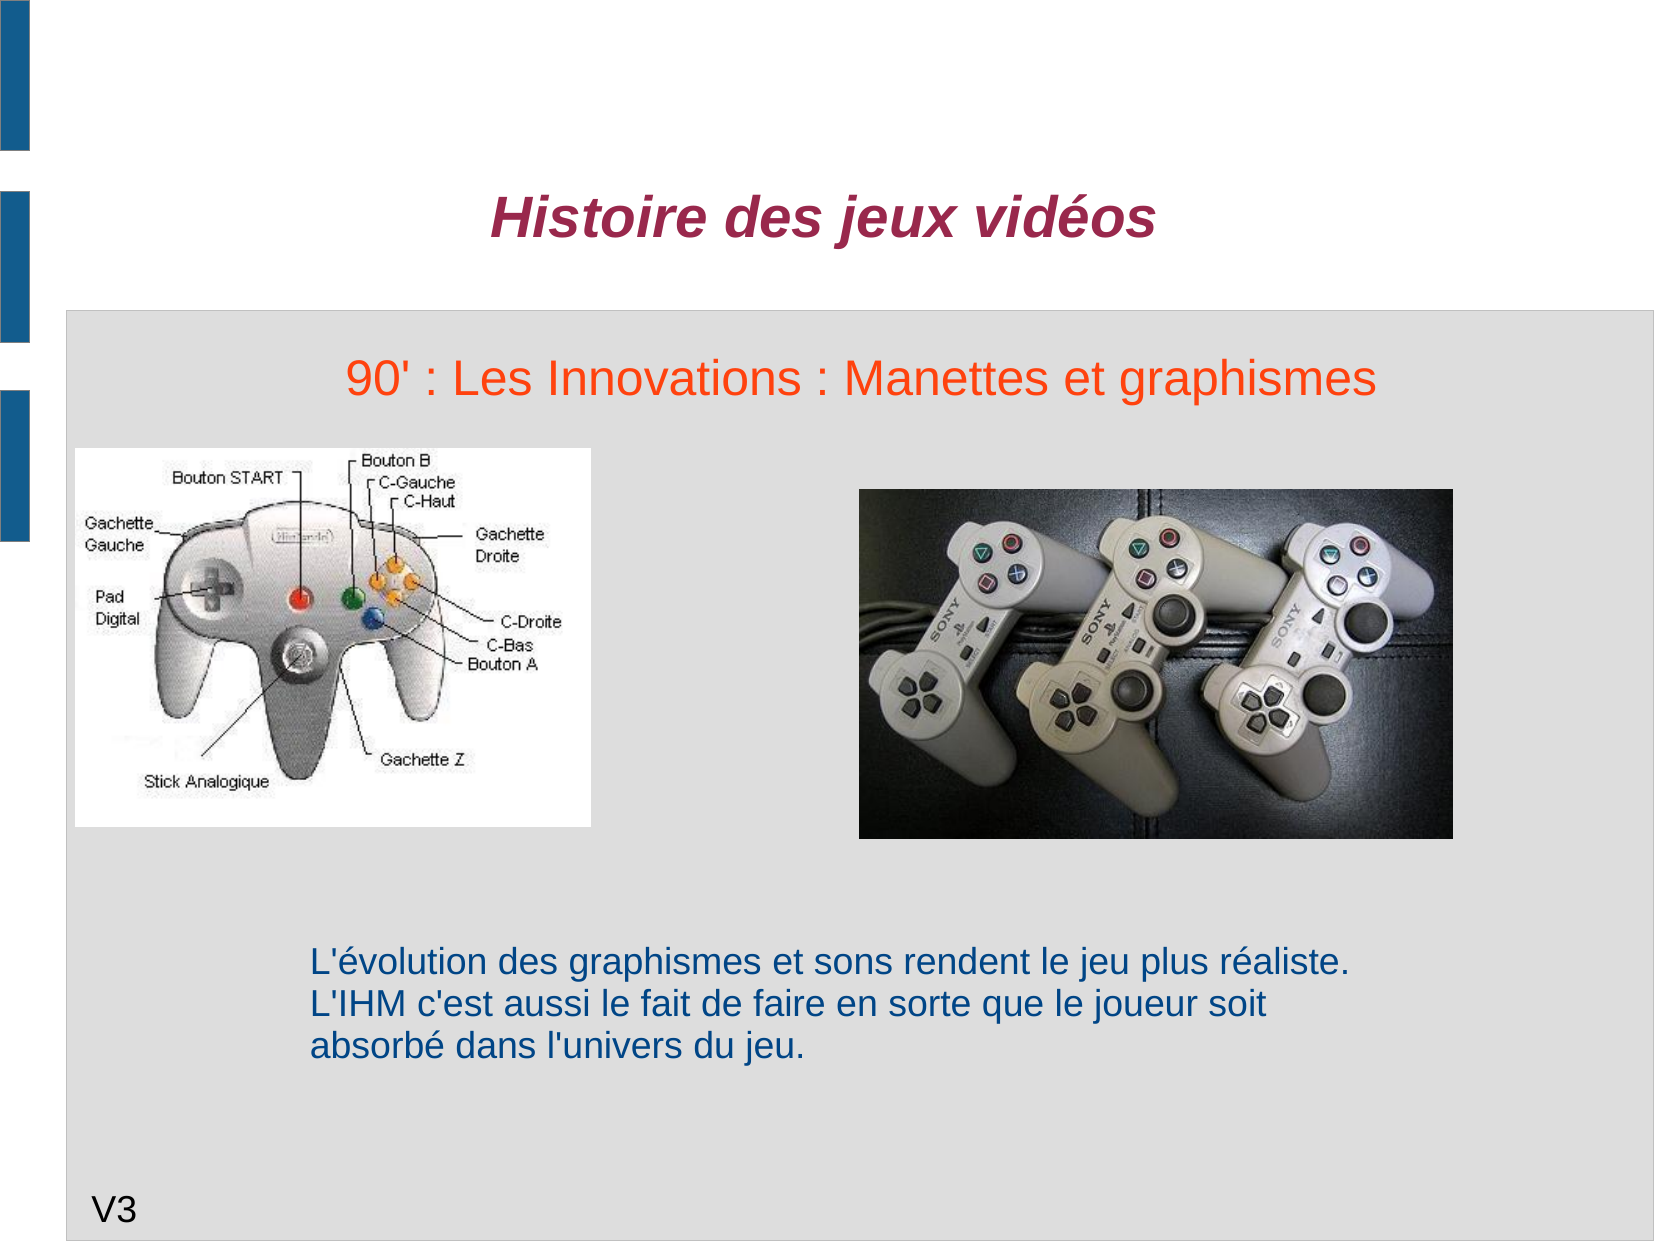

Histoire des jeux vidéos
90' : Les Innovations : Manettes et graphismes
L'évolution des graphismes et sons rendent le jeu plus réaliste.
L'IHM c'est aussi le fait de faire en sorte que le joueur soit absorbé dans l'univers du jeu.
V3